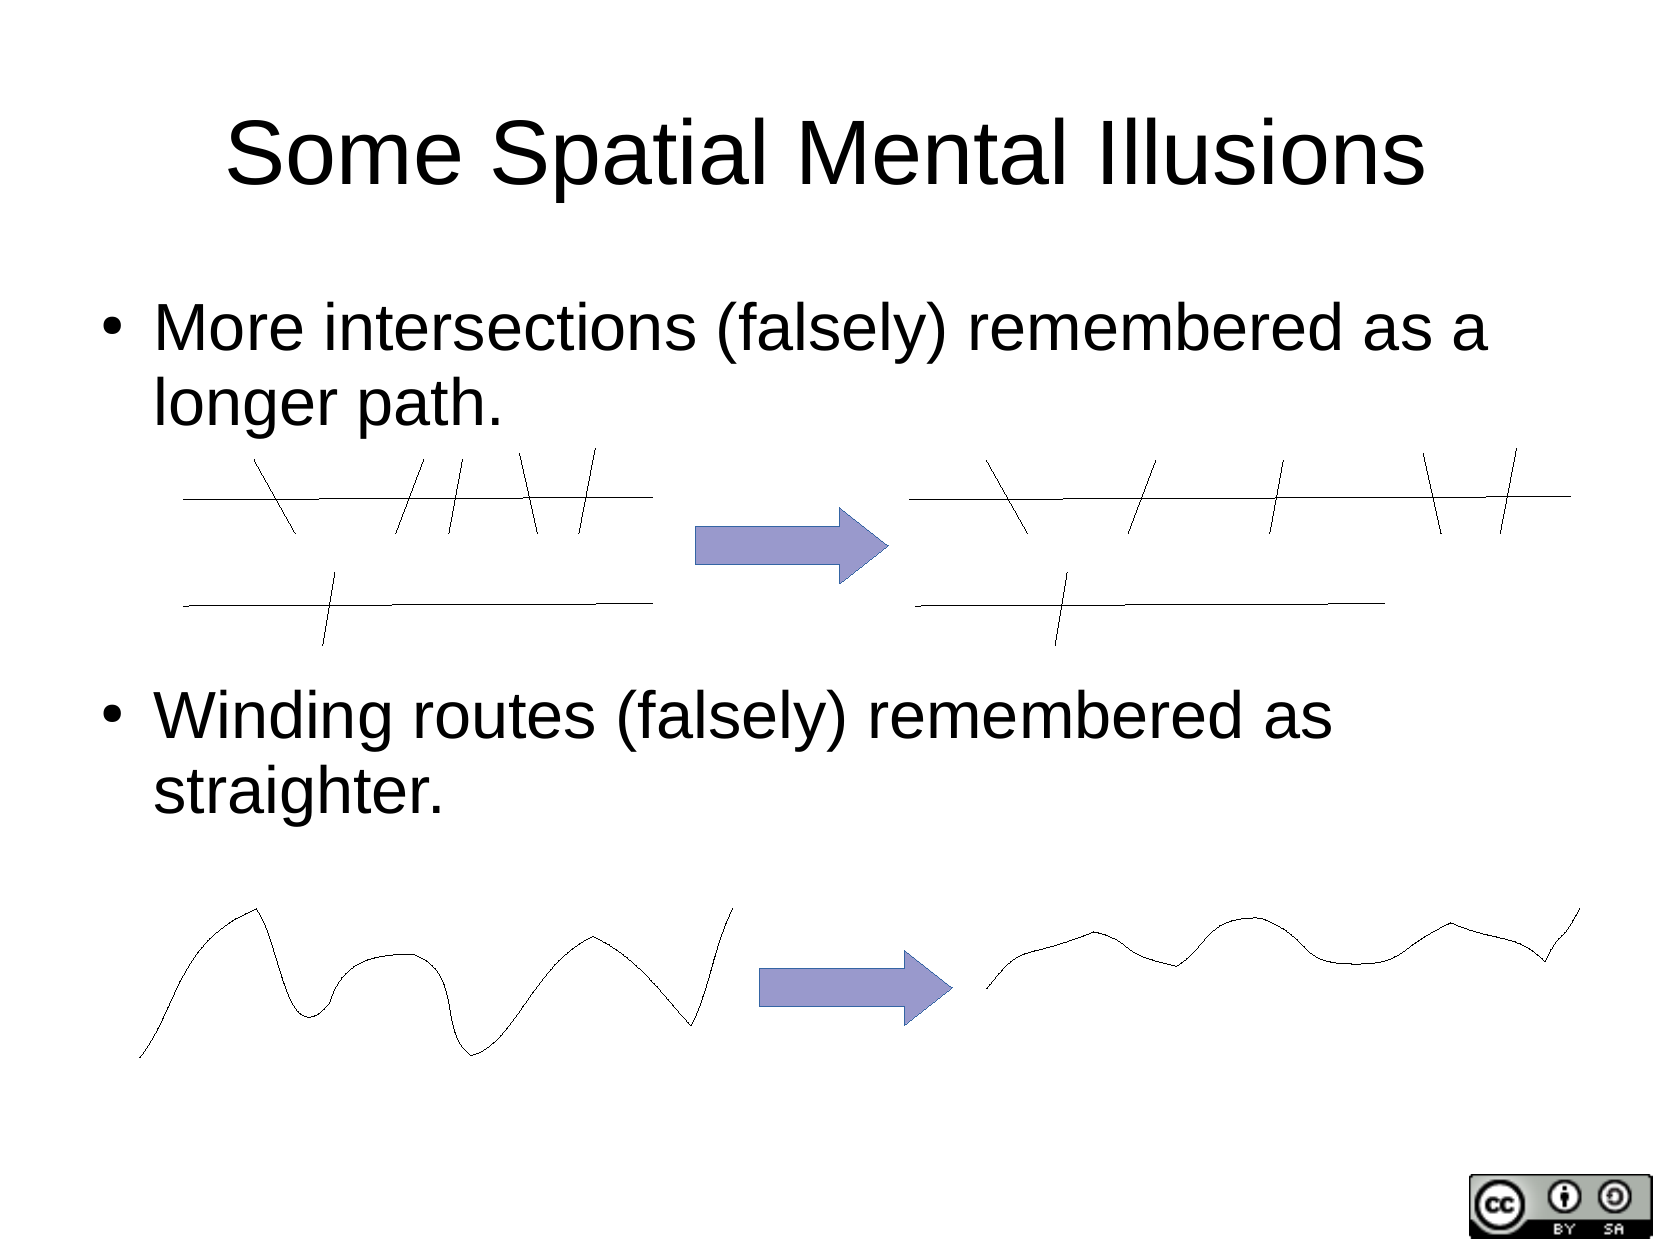

# Some Spatial Mental Illusions
More intersections (falsely) remembered as a longer path.
Winding routes (falsely) remembered as straighter.